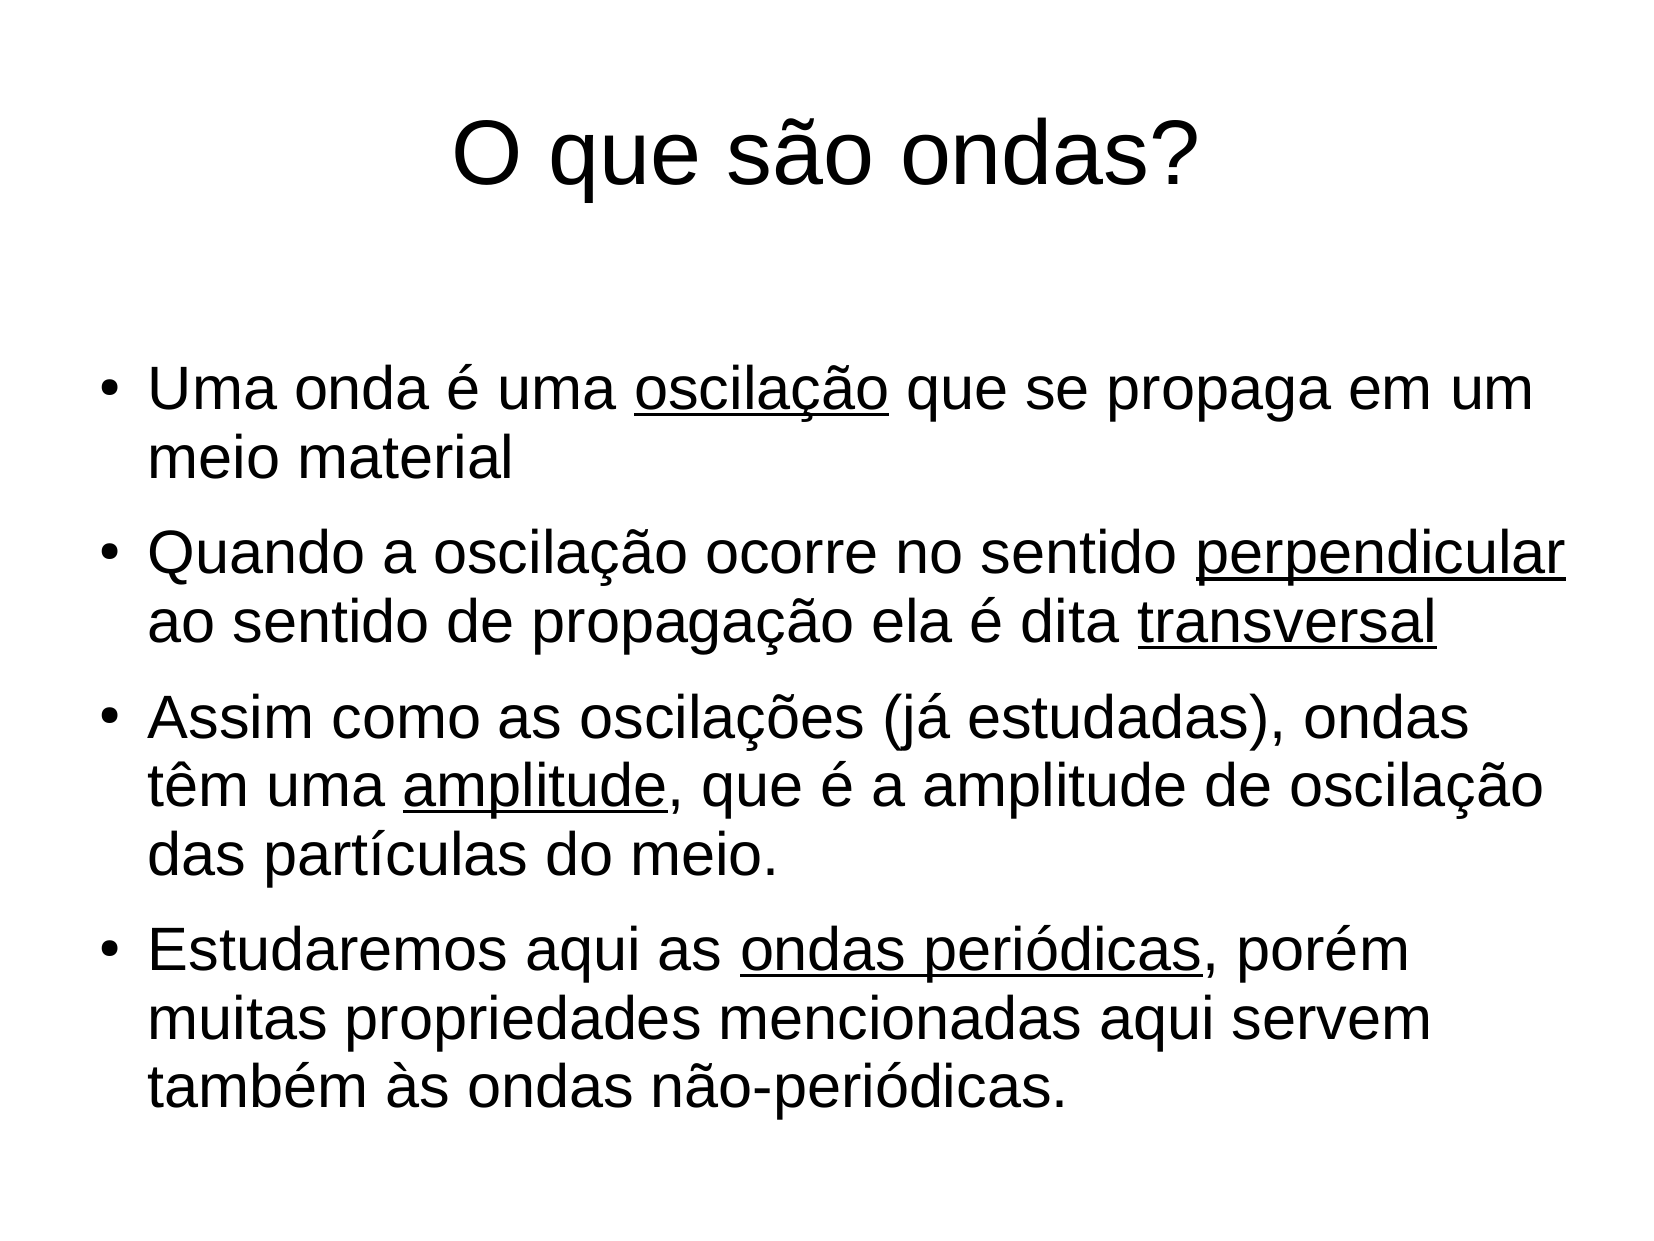

# O que são ondas?
Uma onda é uma oscilação que se propaga em um meio material
Quando a oscilação ocorre no sentido perpendicular ao sentido de propagação ela é dita transversal
Assim como as oscilações (já estudadas), ondas têm uma amplitude, que é a amplitude de oscilação das partículas do meio.
Estudaremos aqui as ondas periódicas, porém muitas propriedades mencionadas aqui servem também às ondas não-periódicas.